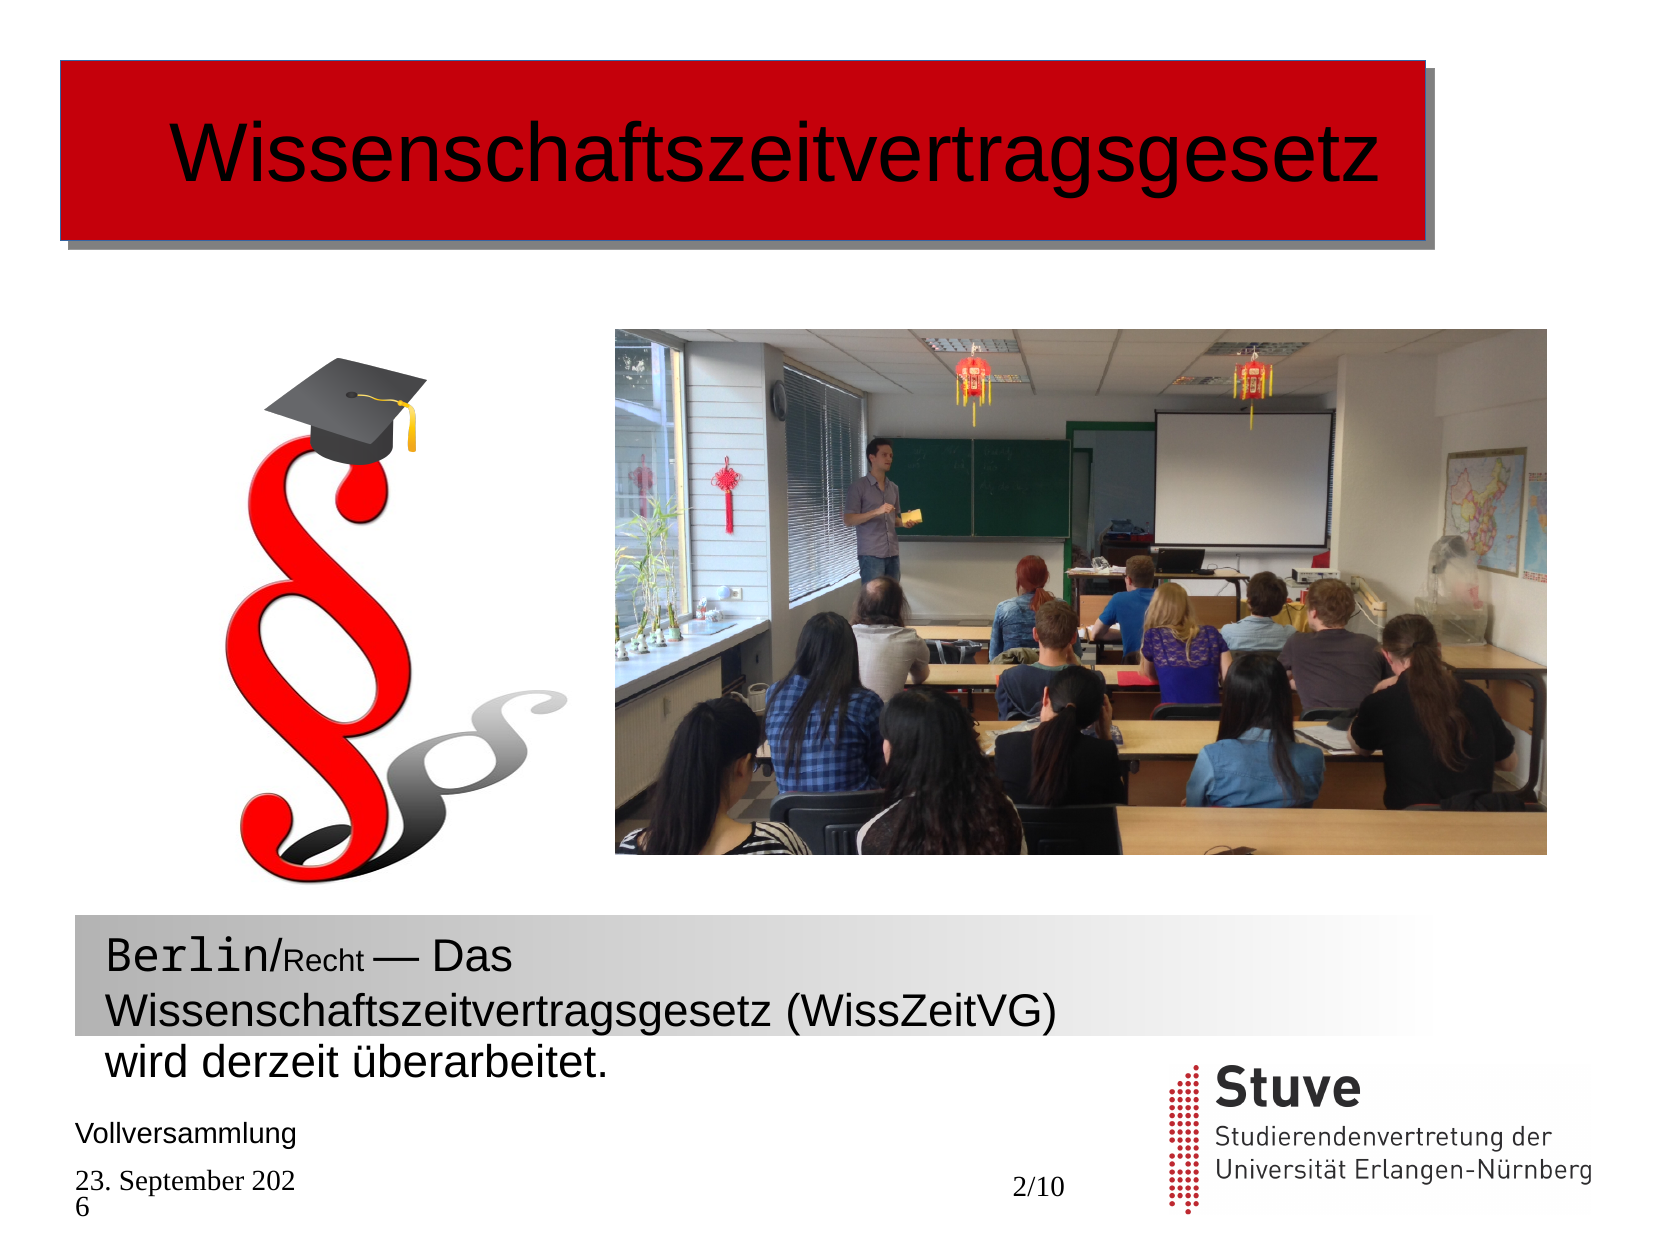

# Wissenschaftszeitvertragsgesetz
Berlin/Recht — Das Wissenschaftszeitvertragsgesetz (WissZeitVG) wird derzeit überarbeitet.
2